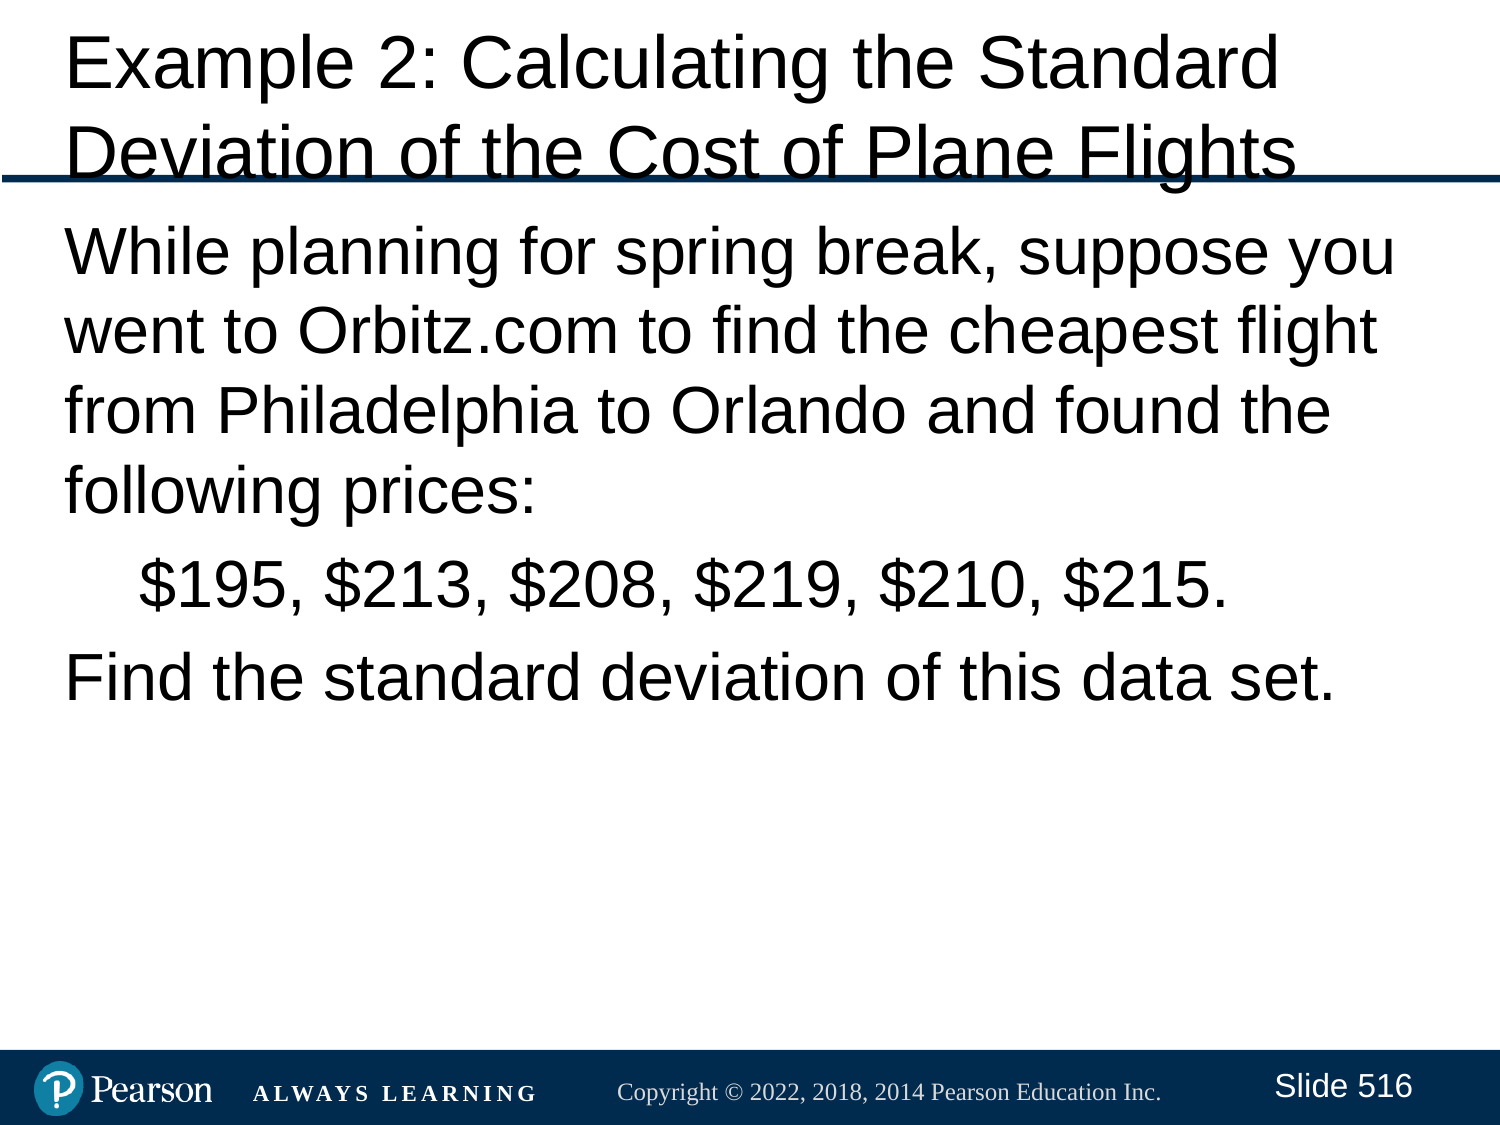

# Example 2: Calculating the Standard Deviation of the Cost of Plane Flights
While planning for spring break, suppose you went to Orbitz.com to find the cheapest flight from Philadelphia to Orlando and found the following prices:
	$195, $213, $208, $219, $210, $215.
Find the standard deviation of this data set.